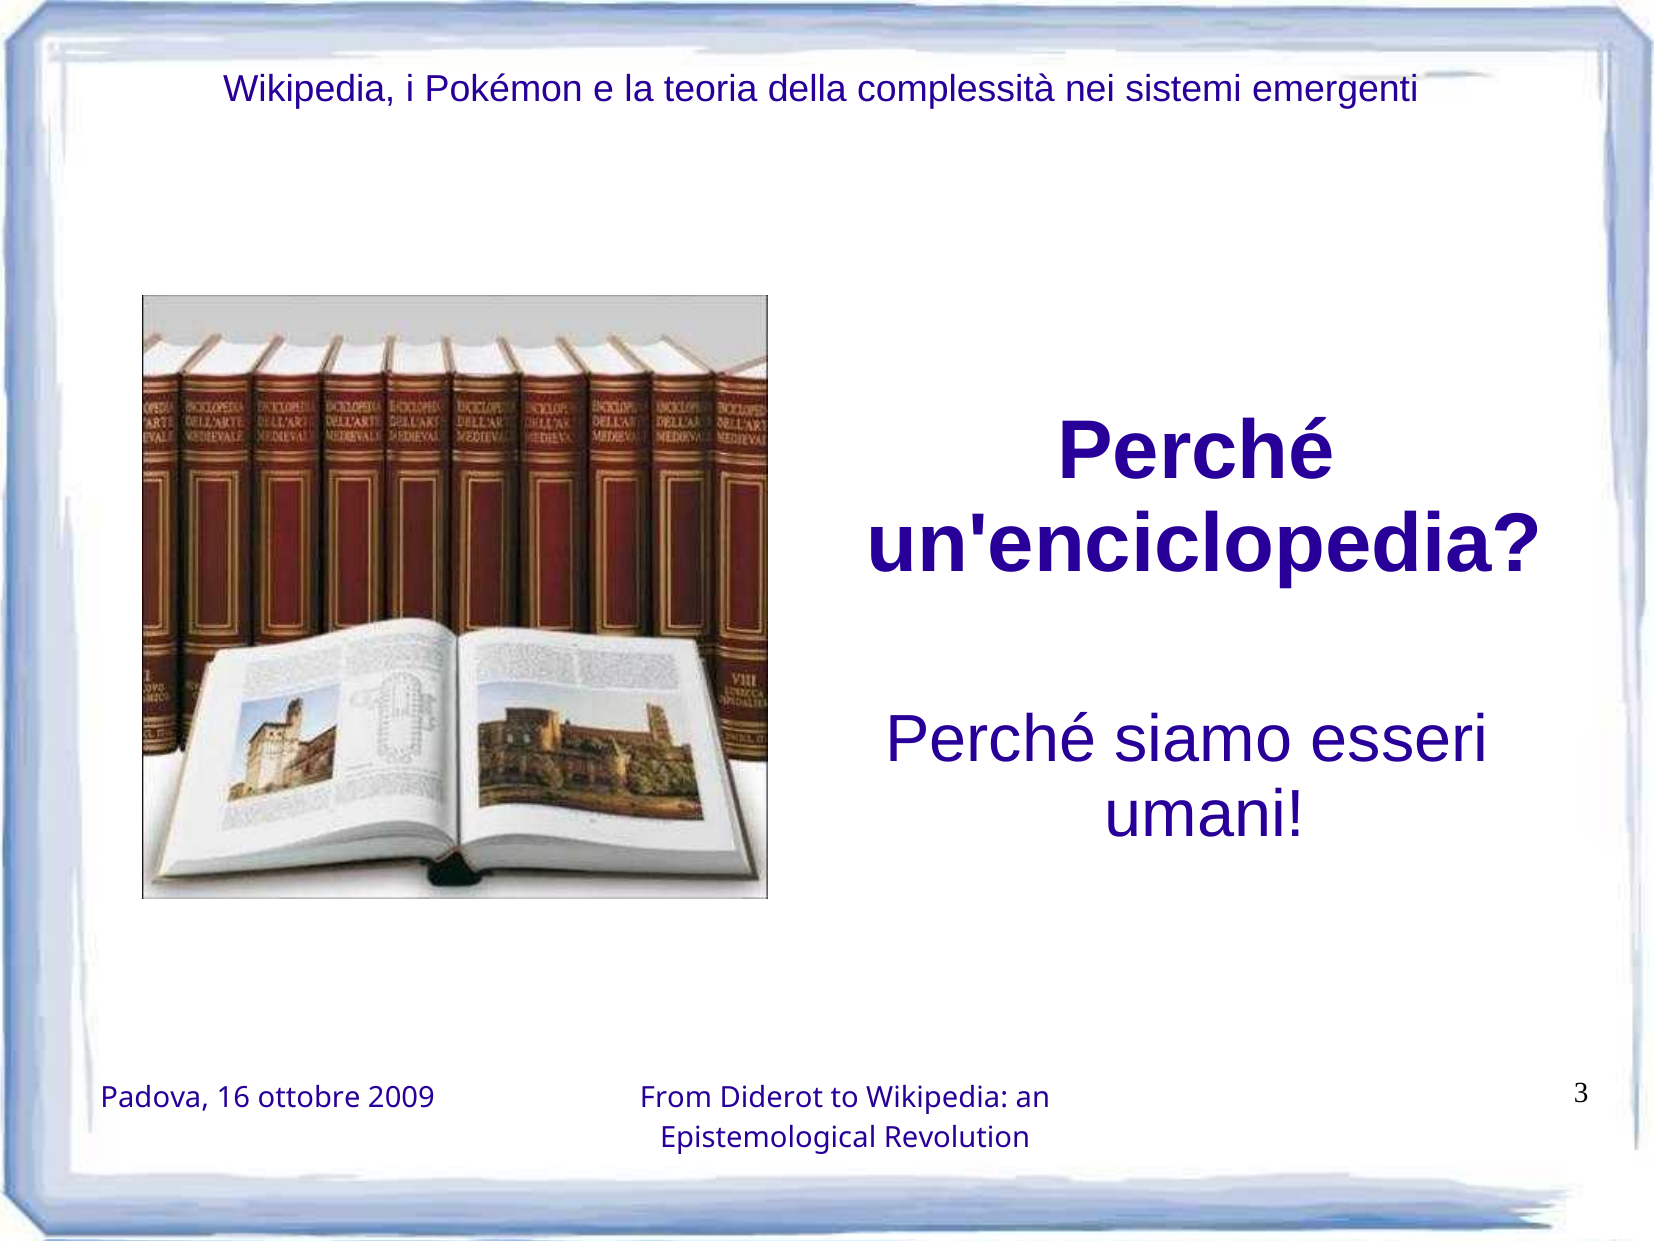

# Wikipedia, i Pokémon e la teoria della complessità nei sistemi emergenti
 Perché un'enciclopedia?
Perché siamo esseri umani!
Diderot : Wikipedia = XVIII secolo : XXI secolo
3